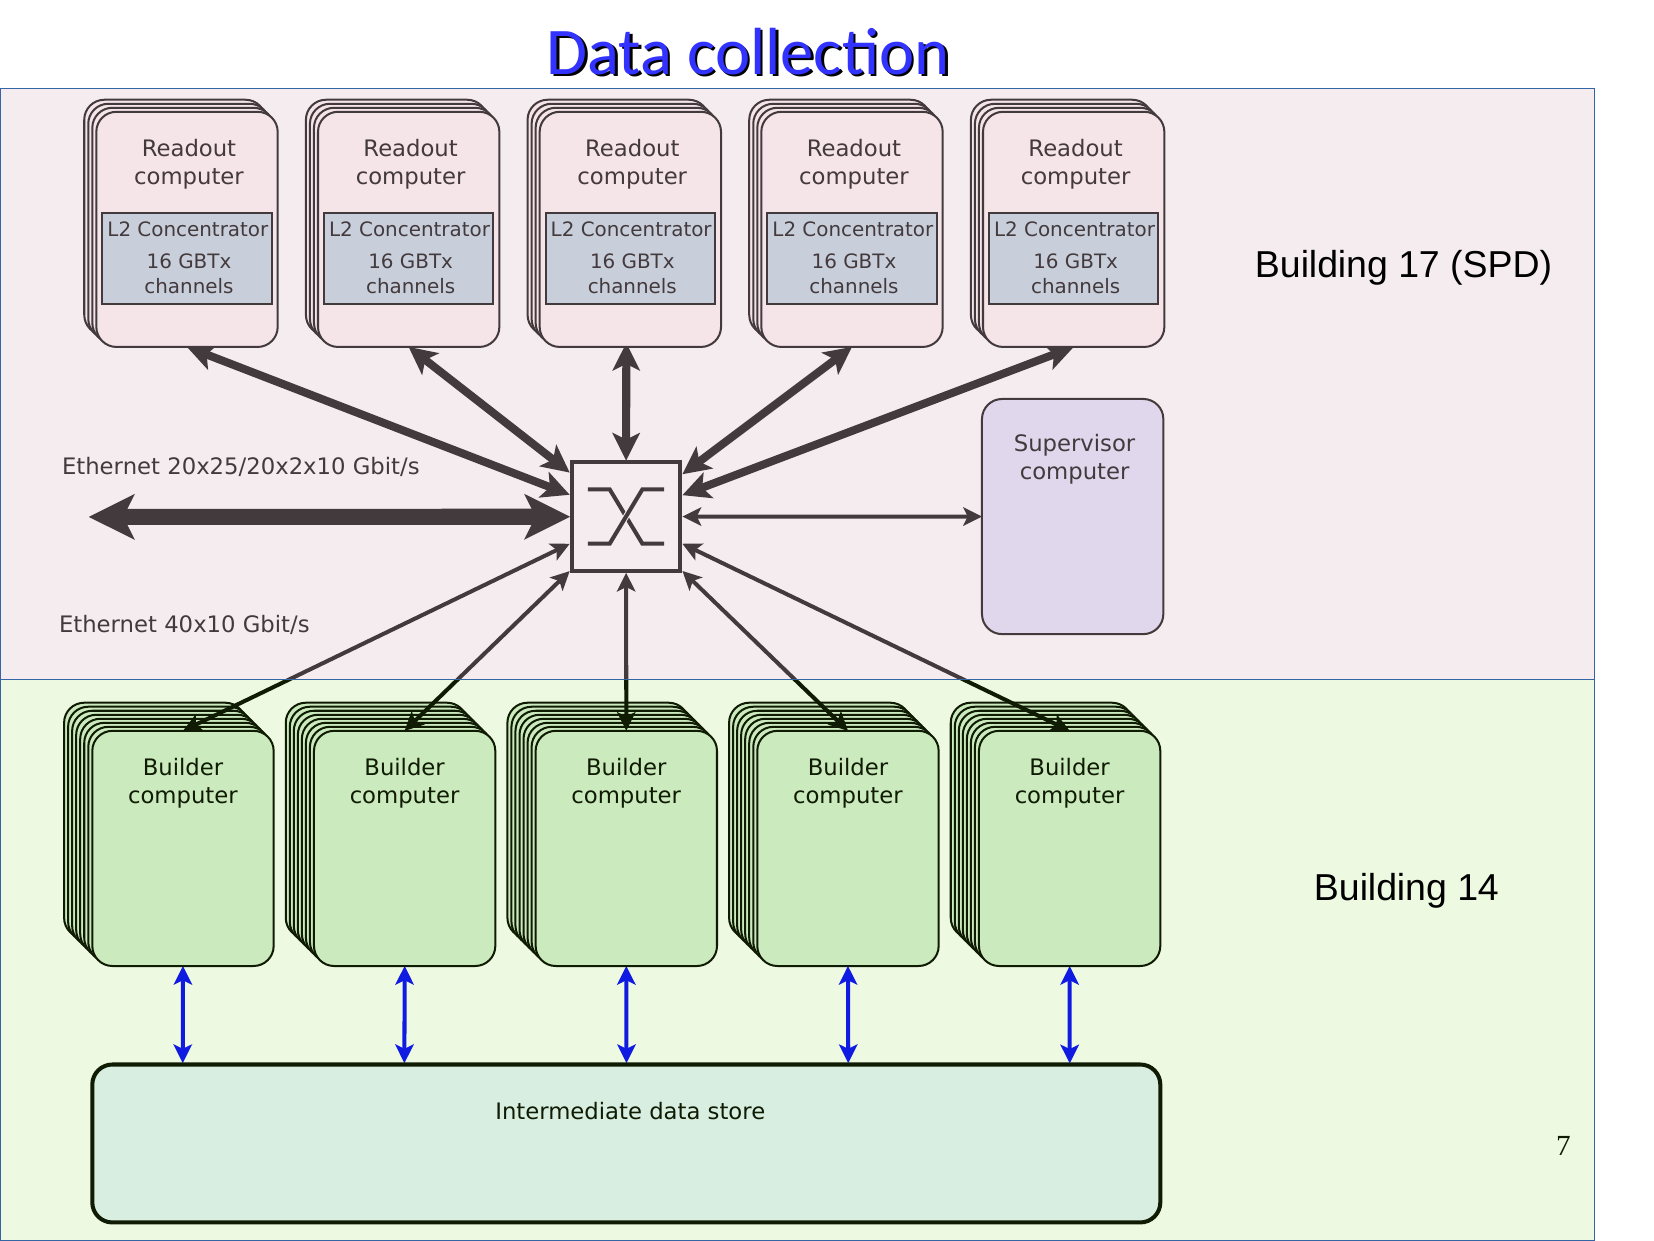

Data collection
Building 17 (SPD)
Building 14
SPD collaboration meeting 23-27.10.2024
7